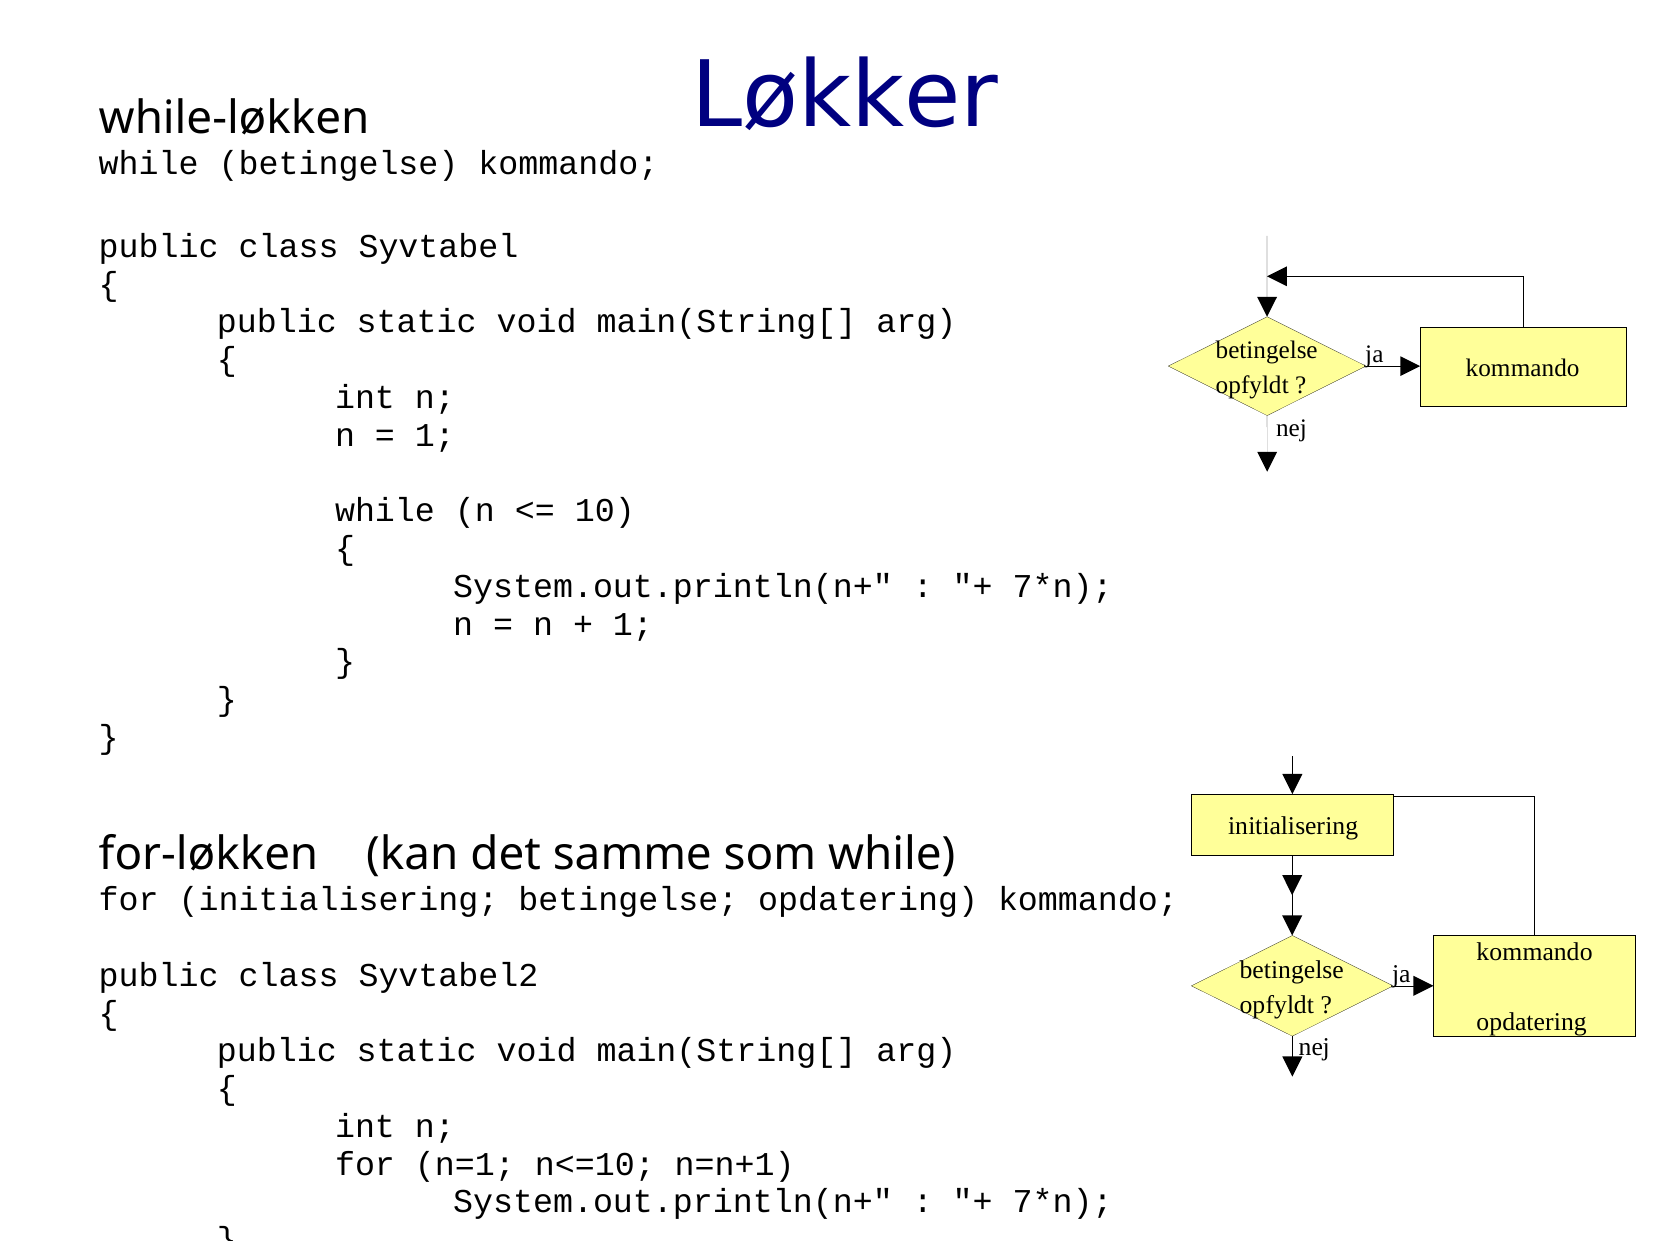

# Løkker
while-løkken
while (betingelse) kommando;
public class Syvtabel
{
	public static void main(String[] arg)
	{
		int n;
		n = 1;
		while (n <= 10)
		{
			System.out.println(n+" : "+ 7*n);
			n = n + 1;
		}
	}
}
for-løkken (kan det samme som while)
for (initialisering; betingelse; opdatering) kommando;
public class Syvtabel2
{
	public static void main(String[] arg)
	{
		int n;
		for (n=1; n<=10; n=n+1)
			System.out.println(n+" : "+ 7*n);
	}
}